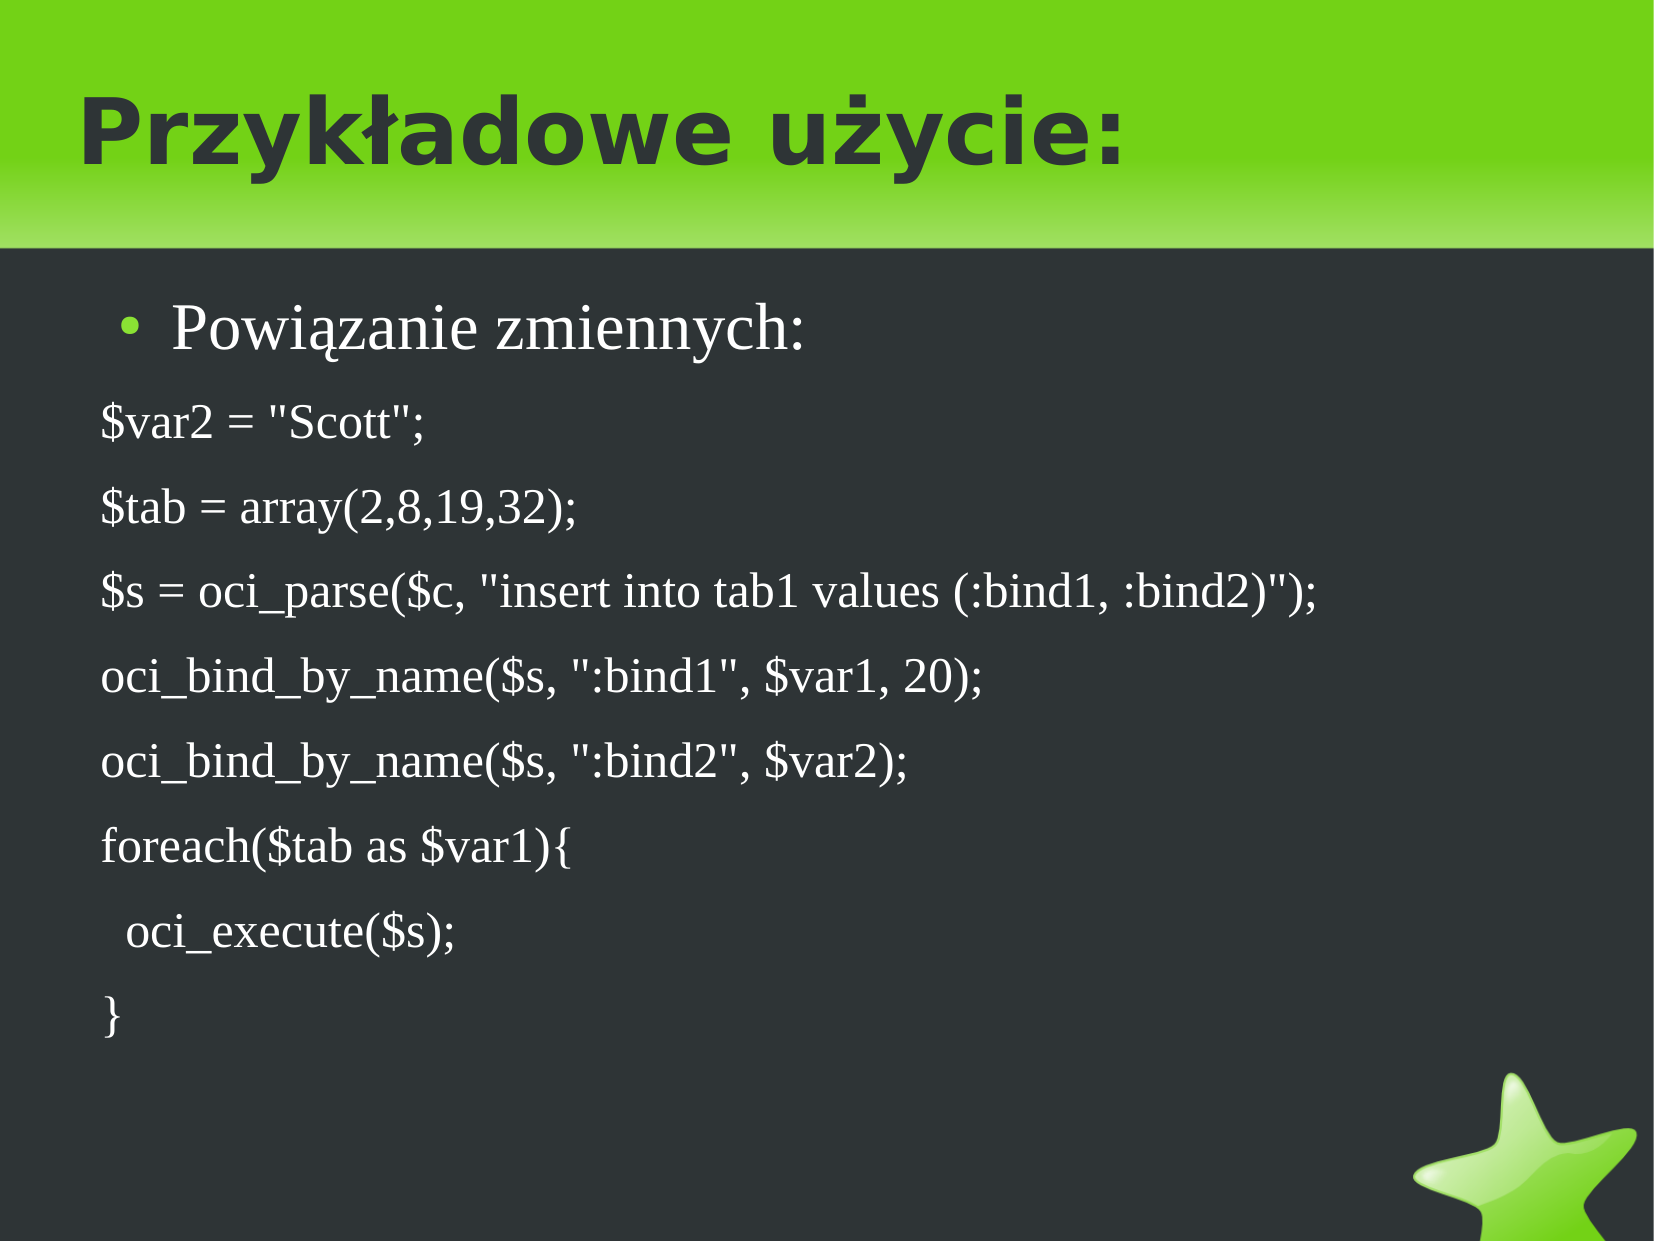

# Przykładowe użycie:
Powiązanie zmiennych:
$var2 = "Scott";
$tab = array(2,8,19,32);
$s = oci_parse($c, "insert into tab1 values (:bind1, :bind2)");
oci_bind_by_name($s, ":bind1", $var1, 20);
oci_bind_by_name($s, ":bind2", $var2);
foreach($tab as $var1){
 oci_execute($s);
}